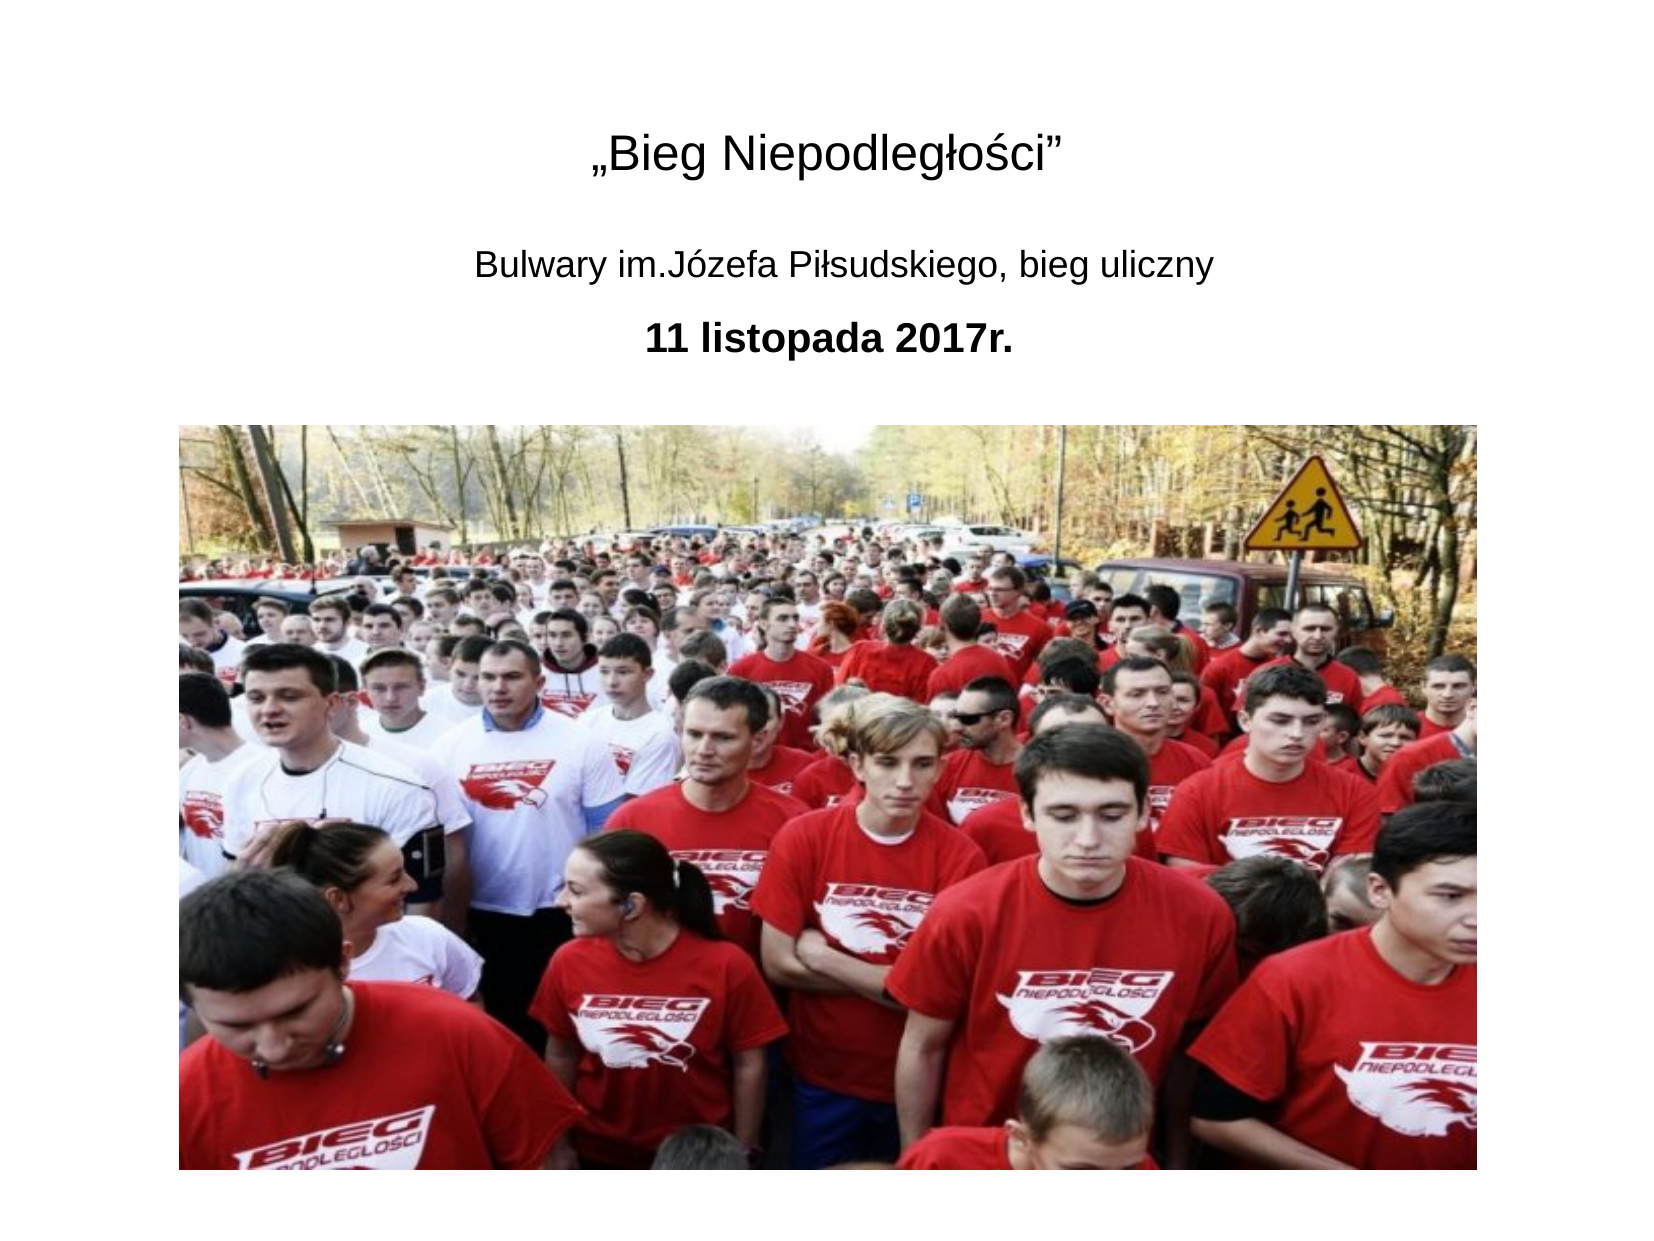

# „Bieg Niepodległości”
 Bulwary im.Józefa Piłsudskiego, bieg uliczny
 11 listopada 2017r.